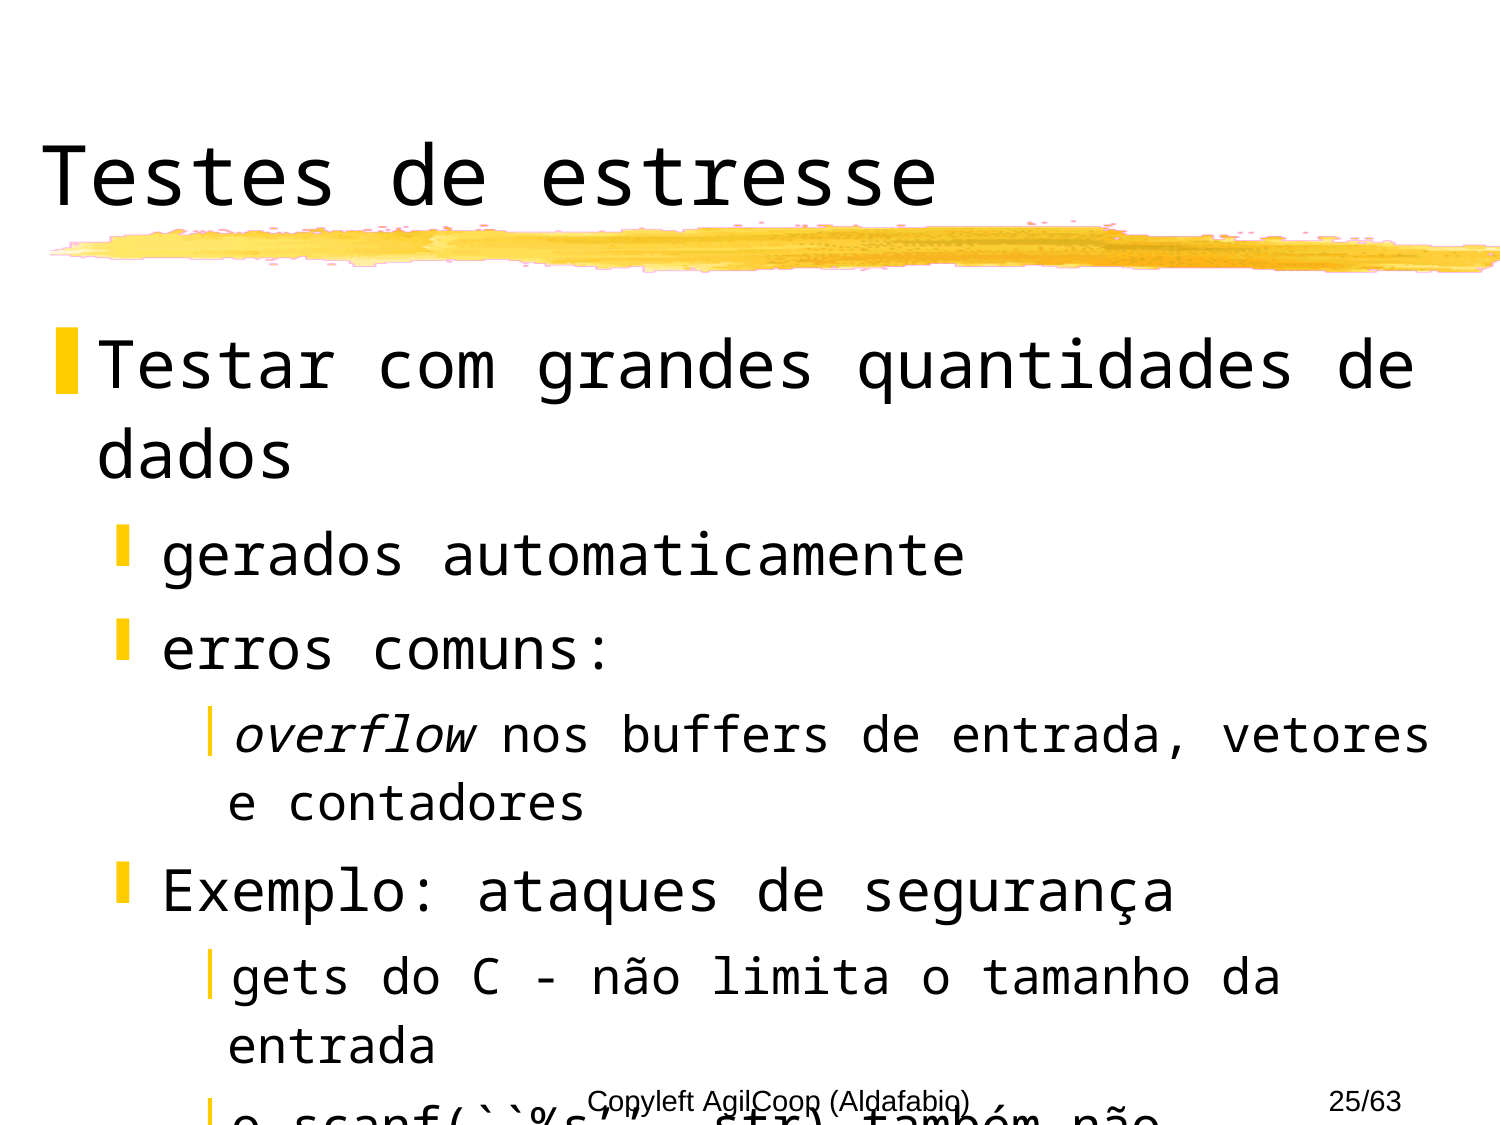

# Testes de estresse
Testar com grandes quantidades de dados
gerados automaticamente
erros comuns:
overflow nos buffers de entrada, vetores e contadores
Exemplo: ataques de segurança
gets do C - não limita o tamanho da entrada
o scanf(``%s’’, str) também não...
Erro conhecido por “buffer overflow error” NYT98
25